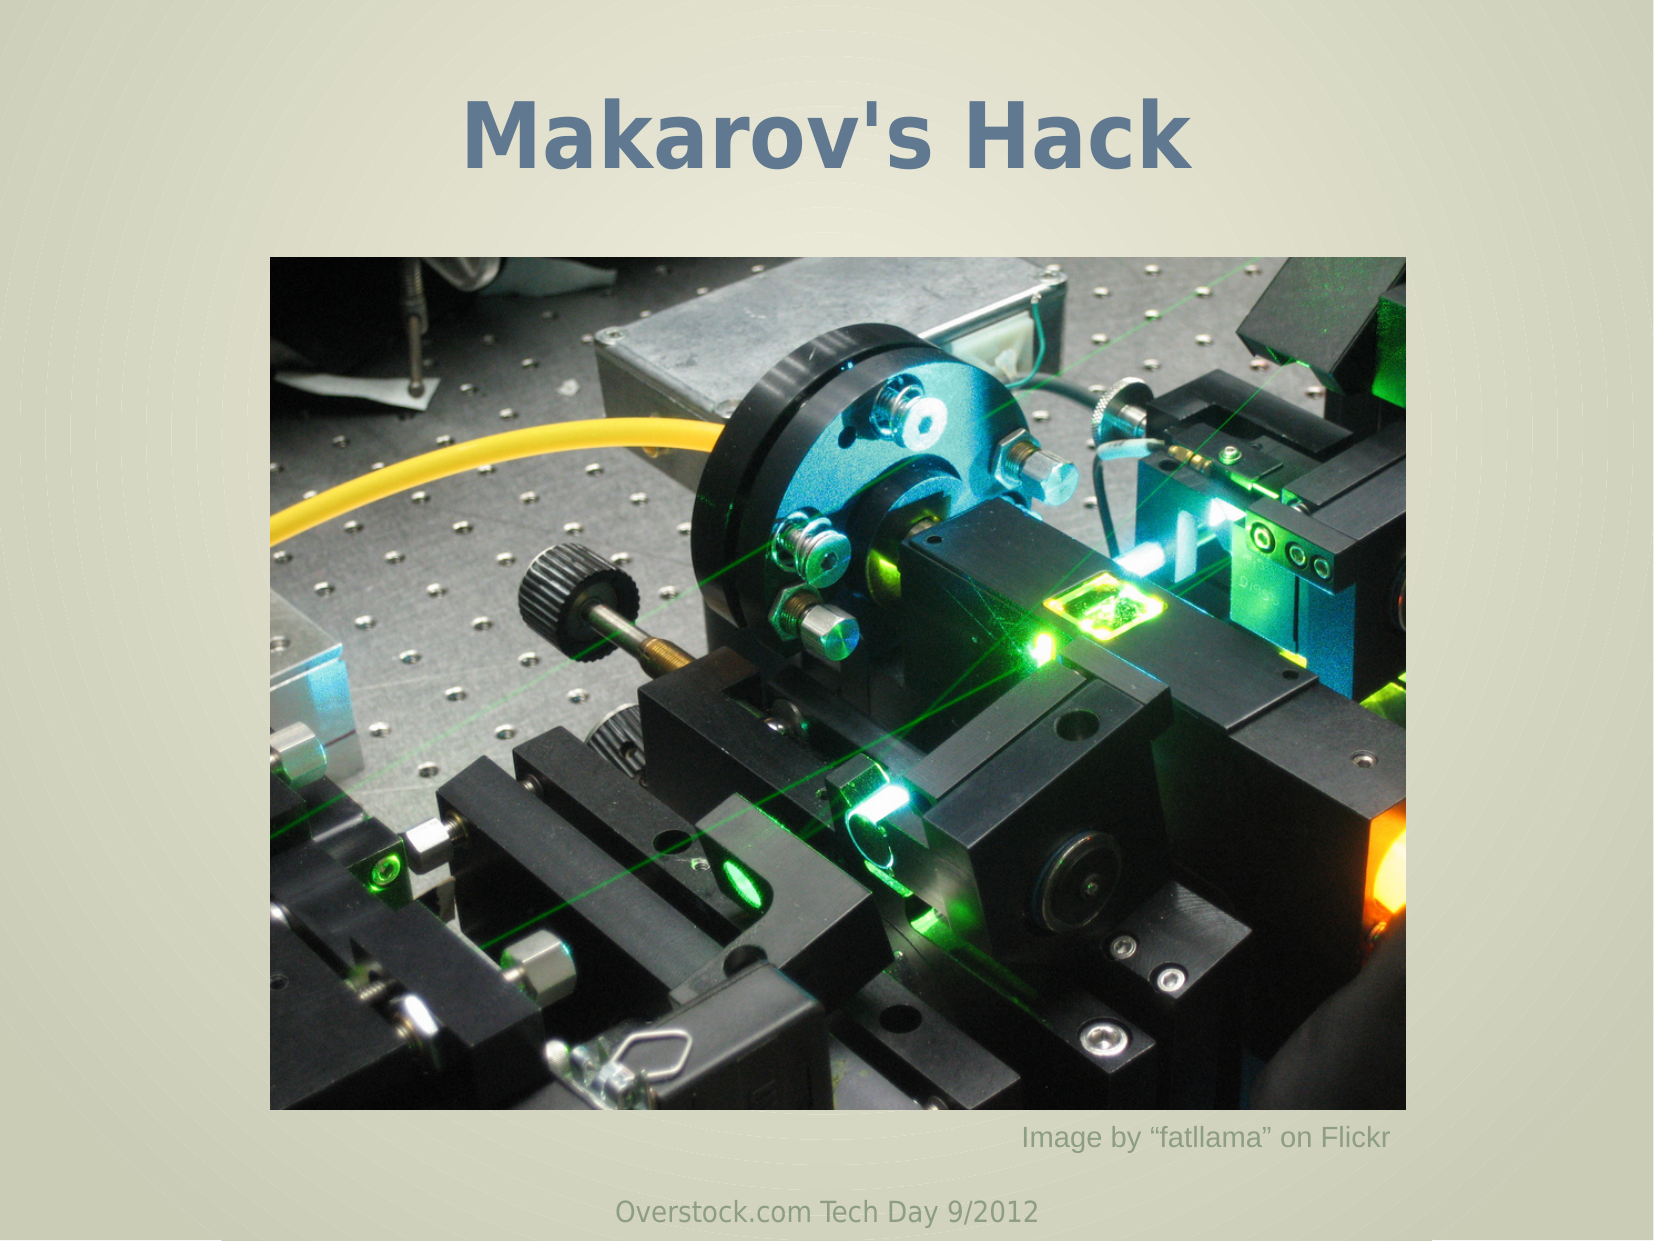

# Makarov's Hack
Image by “fatllama” on Flickr
Overstock.com Tech Day 9/2012